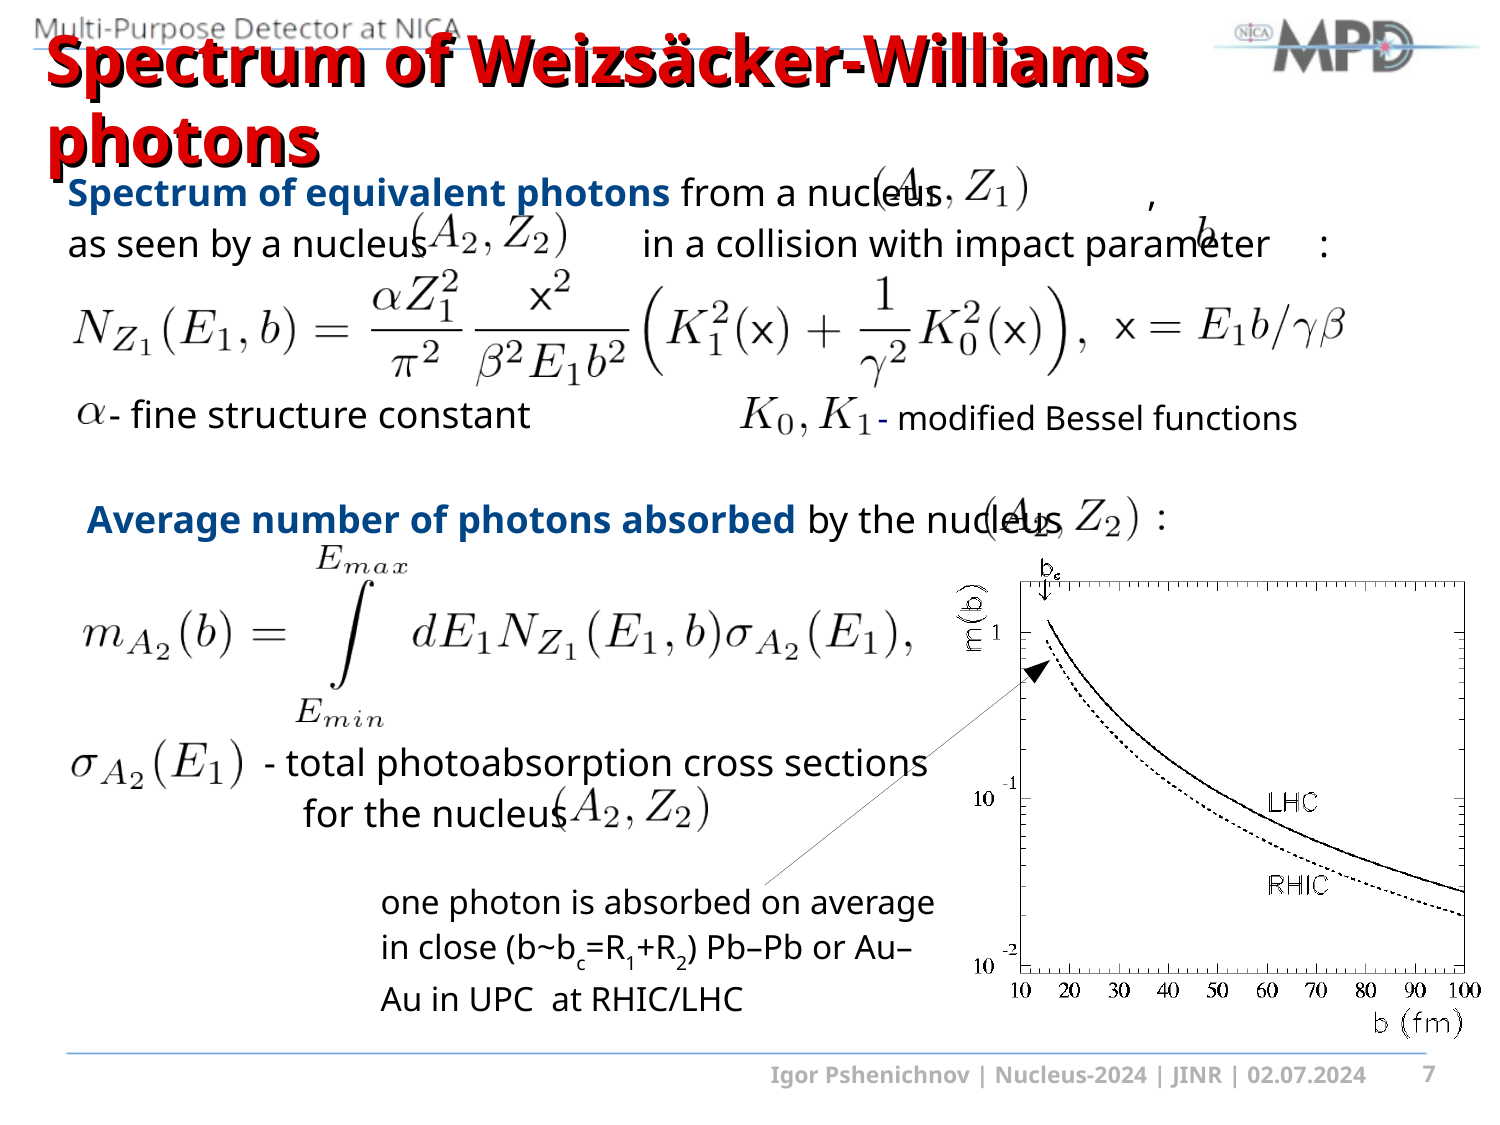

# Spectrum of Weizsäcker-Williams photons
Spectrum of equivalent photons from a nucleus ,
as seen by a nucleus in a collision with impact parameter :
- fine structure constant
- modified Bessel functions
Average number of photons absorbed by the nucleus
- total photoabsorption cross sections
 for the nucleus
one photon is absorbed on average in close (b~bc=R1+R2) Pb–Pb or Au–Au in UPC at RHIC/LHC
 Igor Pshenichnov | Nucleus-2024 | JINR | 02.07.2024